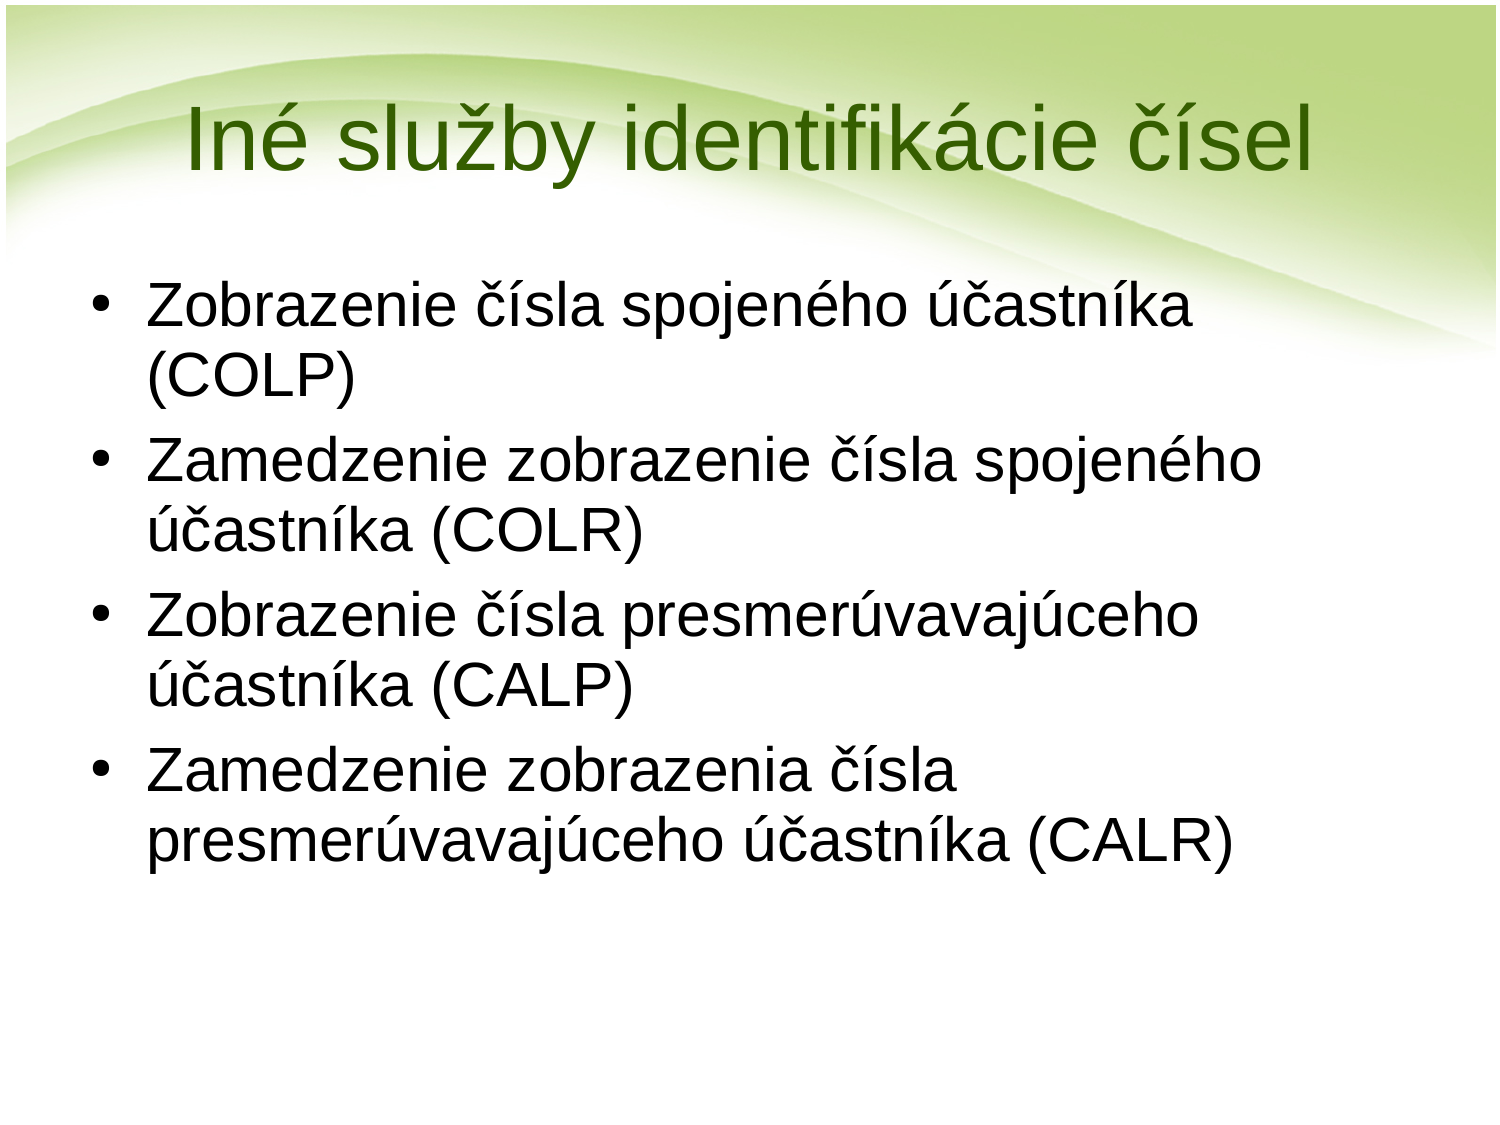

# Iné služby identifikácie čísel
Zobrazenie čísla spojeného účastníka (COLP)
Zamedzenie zobrazenie čísla spojeného účastníka (COLR)
Zobrazenie čísla presmerúvavajúceho účastníka (CALP)
Zamedzenie zobrazenia čísla presmerúvavajúceho účastníka (CALR)